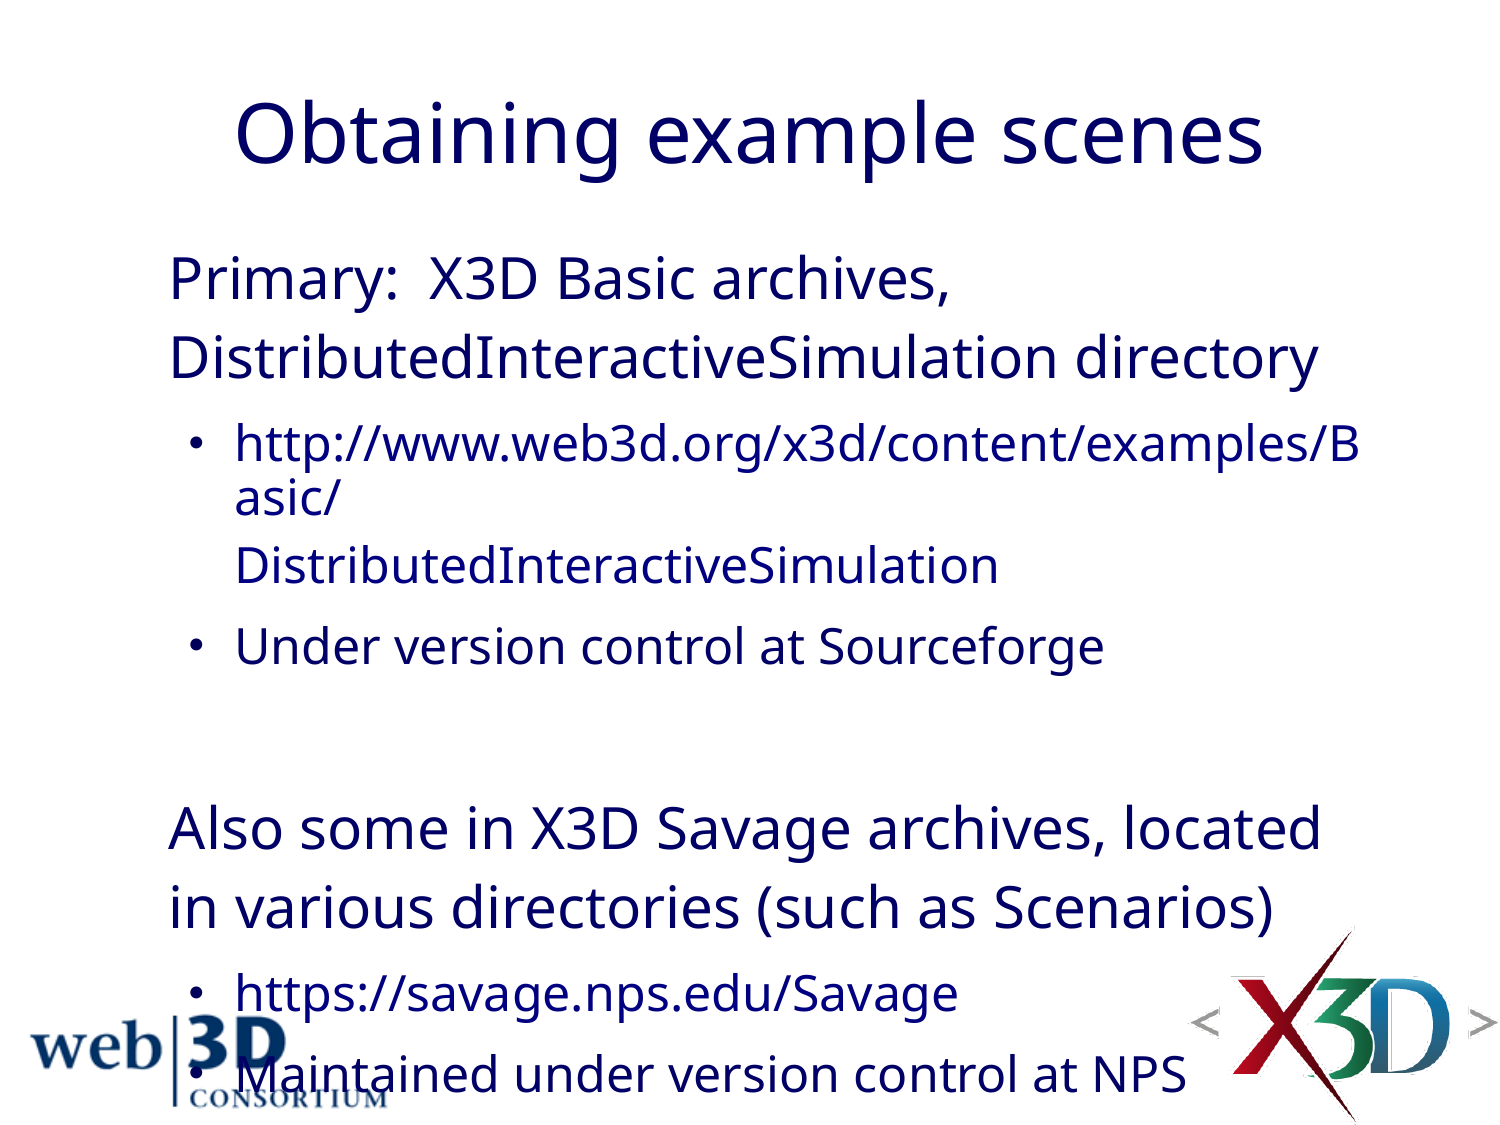

# Obtaining example scenes
Primary: X3D Basic archives, DistributedInteractiveSimulation directory
http://www.web3d.org/x3d/content/examples/Basic/DistributedInteractiveSimulation
Under version control at Sourceforge
Also some in X3D Savage archives, located in various directories (such as Scenarios)
https://savage.nps.edu/Savage
Maintained under version control at NPS